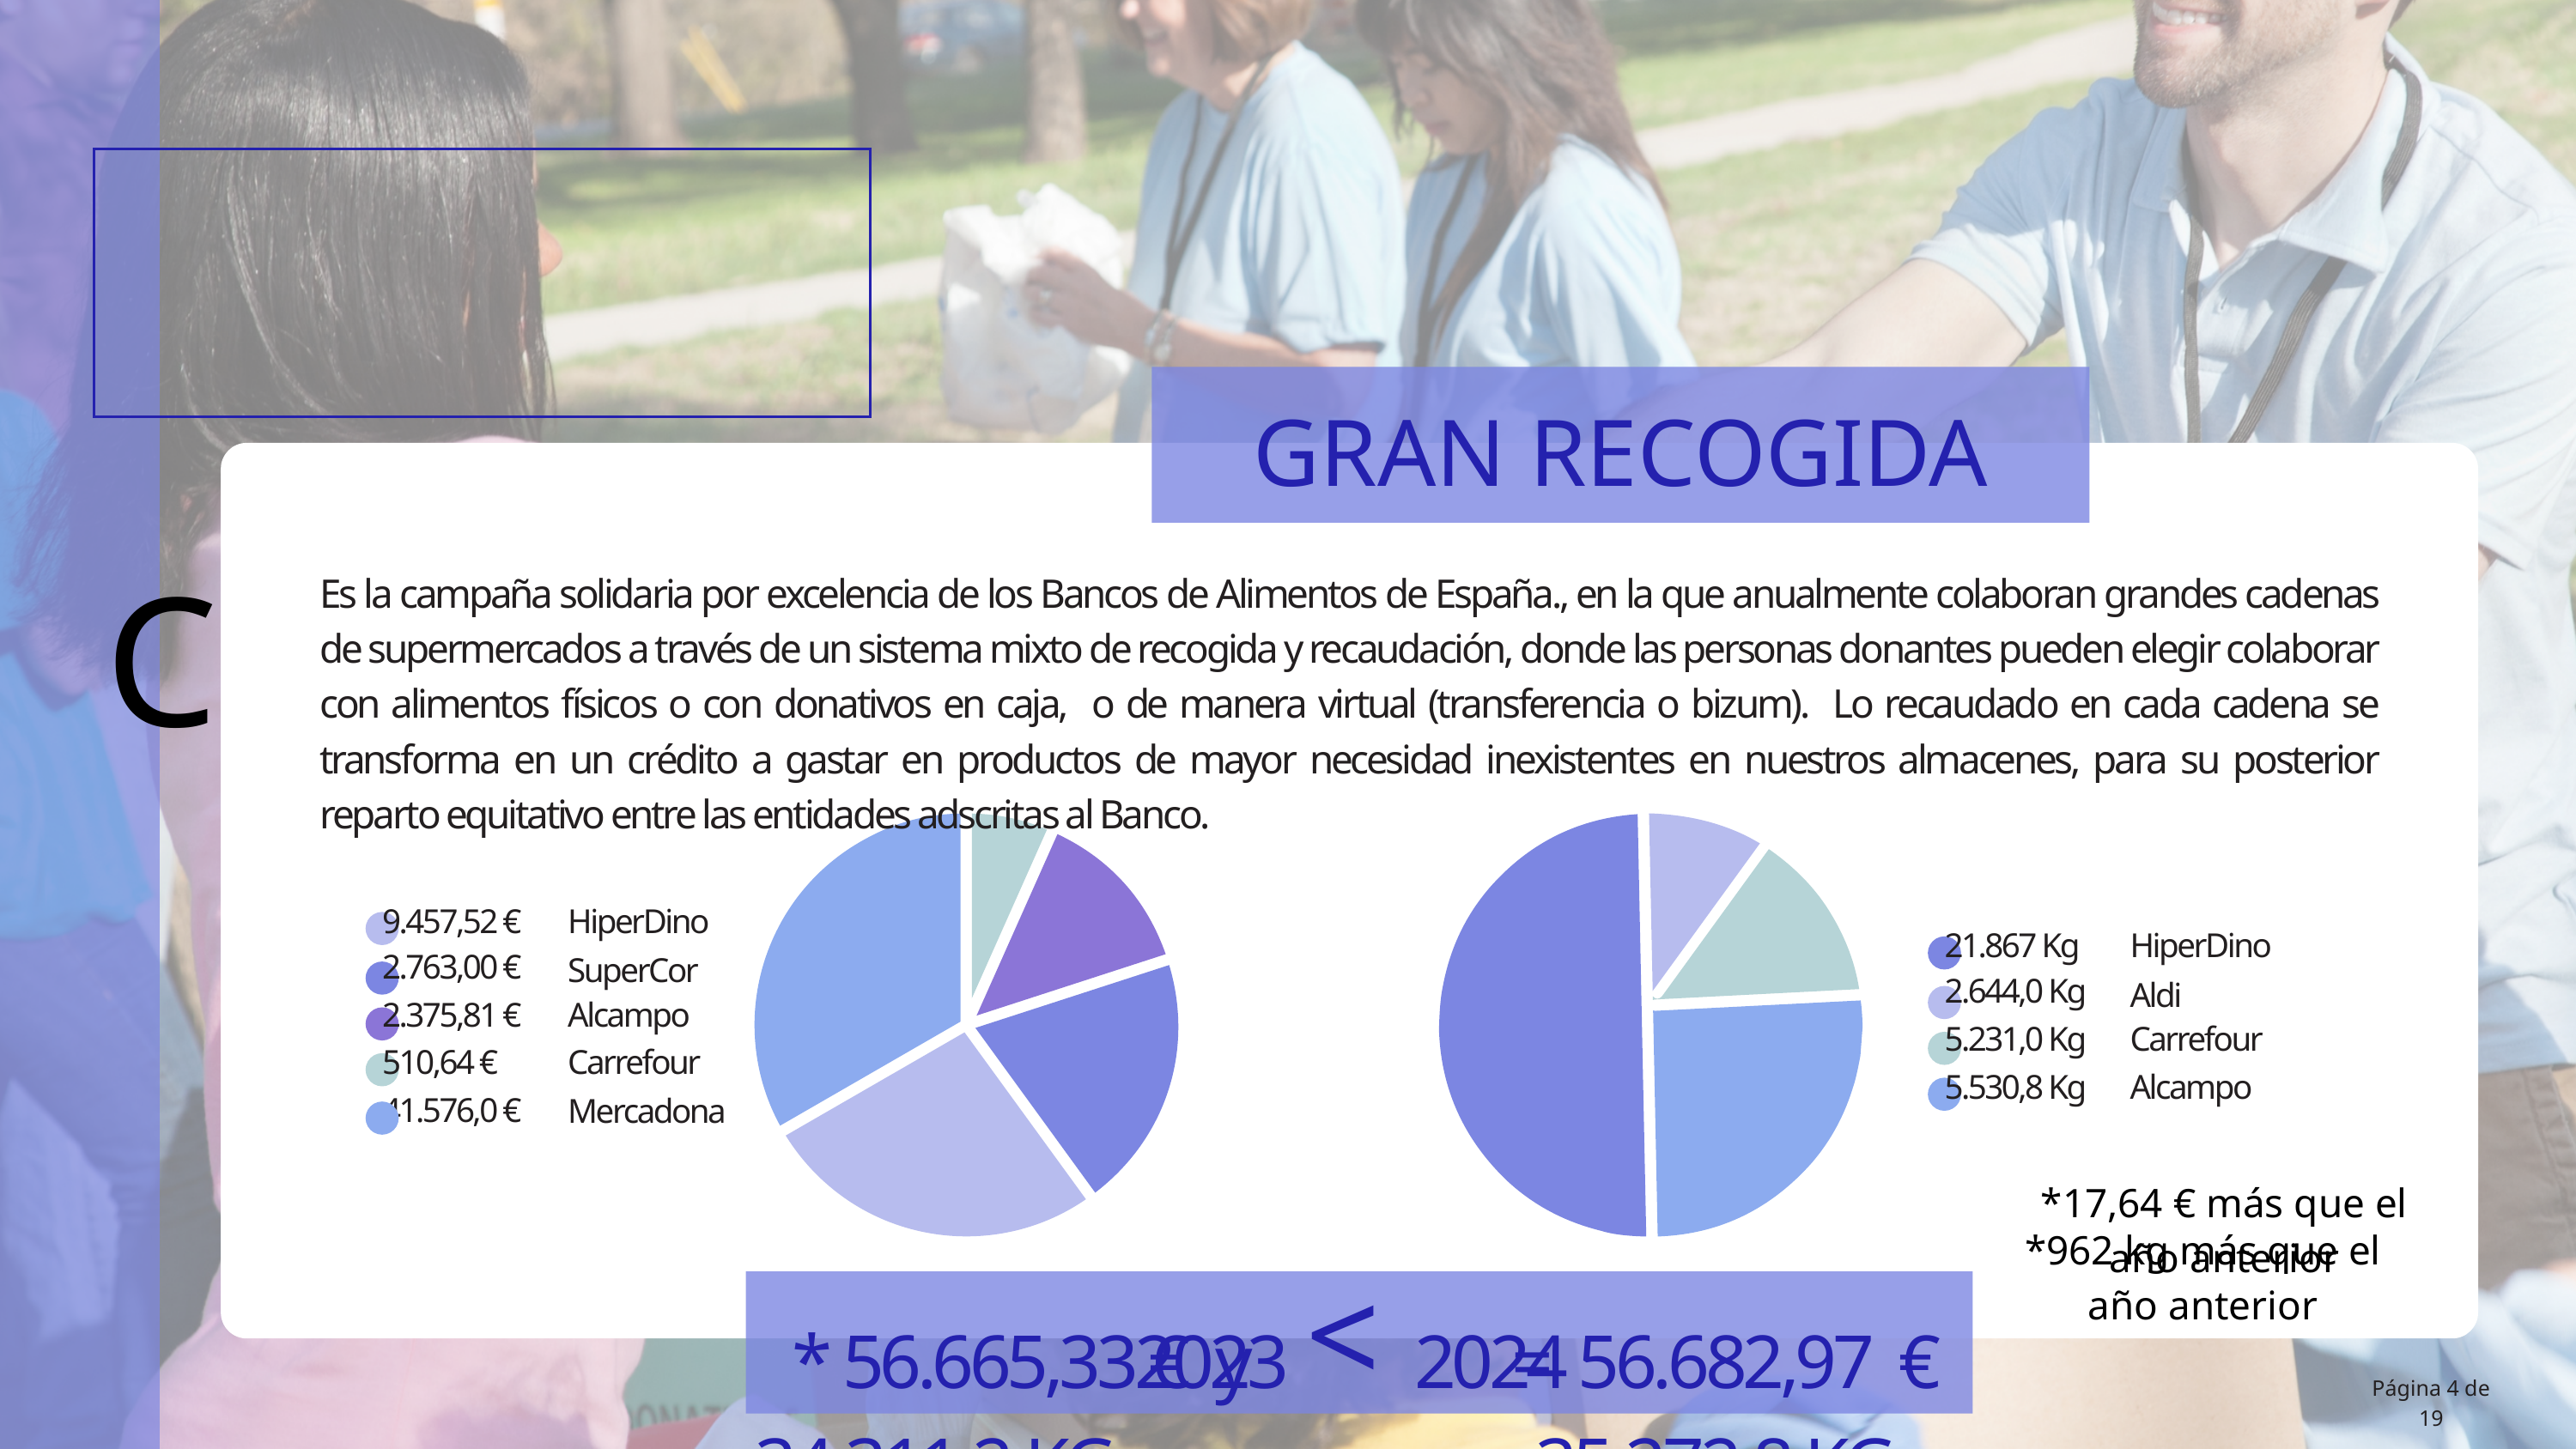

CAMPAÑAS
GRAN RECOGIDA
Es la campaña solidaria por excelencia de los Bancos de Alimentos de España., en la que anualmente colaboran grandes cadenas de supermercados a través de un sistema mixto de recogida y recaudación, donde las personas donantes pueden elegir colaborar con alimentos físicos o con donativos en caja, o de manera virtual (transferencia o bizum). Lo recaudado en cada cadena se transforma en un crédito a gastar en productos de mayor necesidad inexistentes en nuestros almacenes, para su posterior reparto equitativo entre las entidades adscritas al Banco.
9.457,52 €
HiperDino
2.763,00 €
SuperCor
2.375,81 €
Alcampo
510,64 €
Carrefour
41.576,0 €
Mercadona
21.867 Kg
HiperDino
2.644,0 Kg
Aldi
5.231,0 Kg
Carrefour
5.530,8 Kg
Alcampo
*17,64 € más que el año anterior
*962 kg más que el año anterior
>
* 56.665,33 € y 34.311,2 KG =
 2023 2024
 = 56.682,97 € y 35.272,8 KG
Página 4 de 19